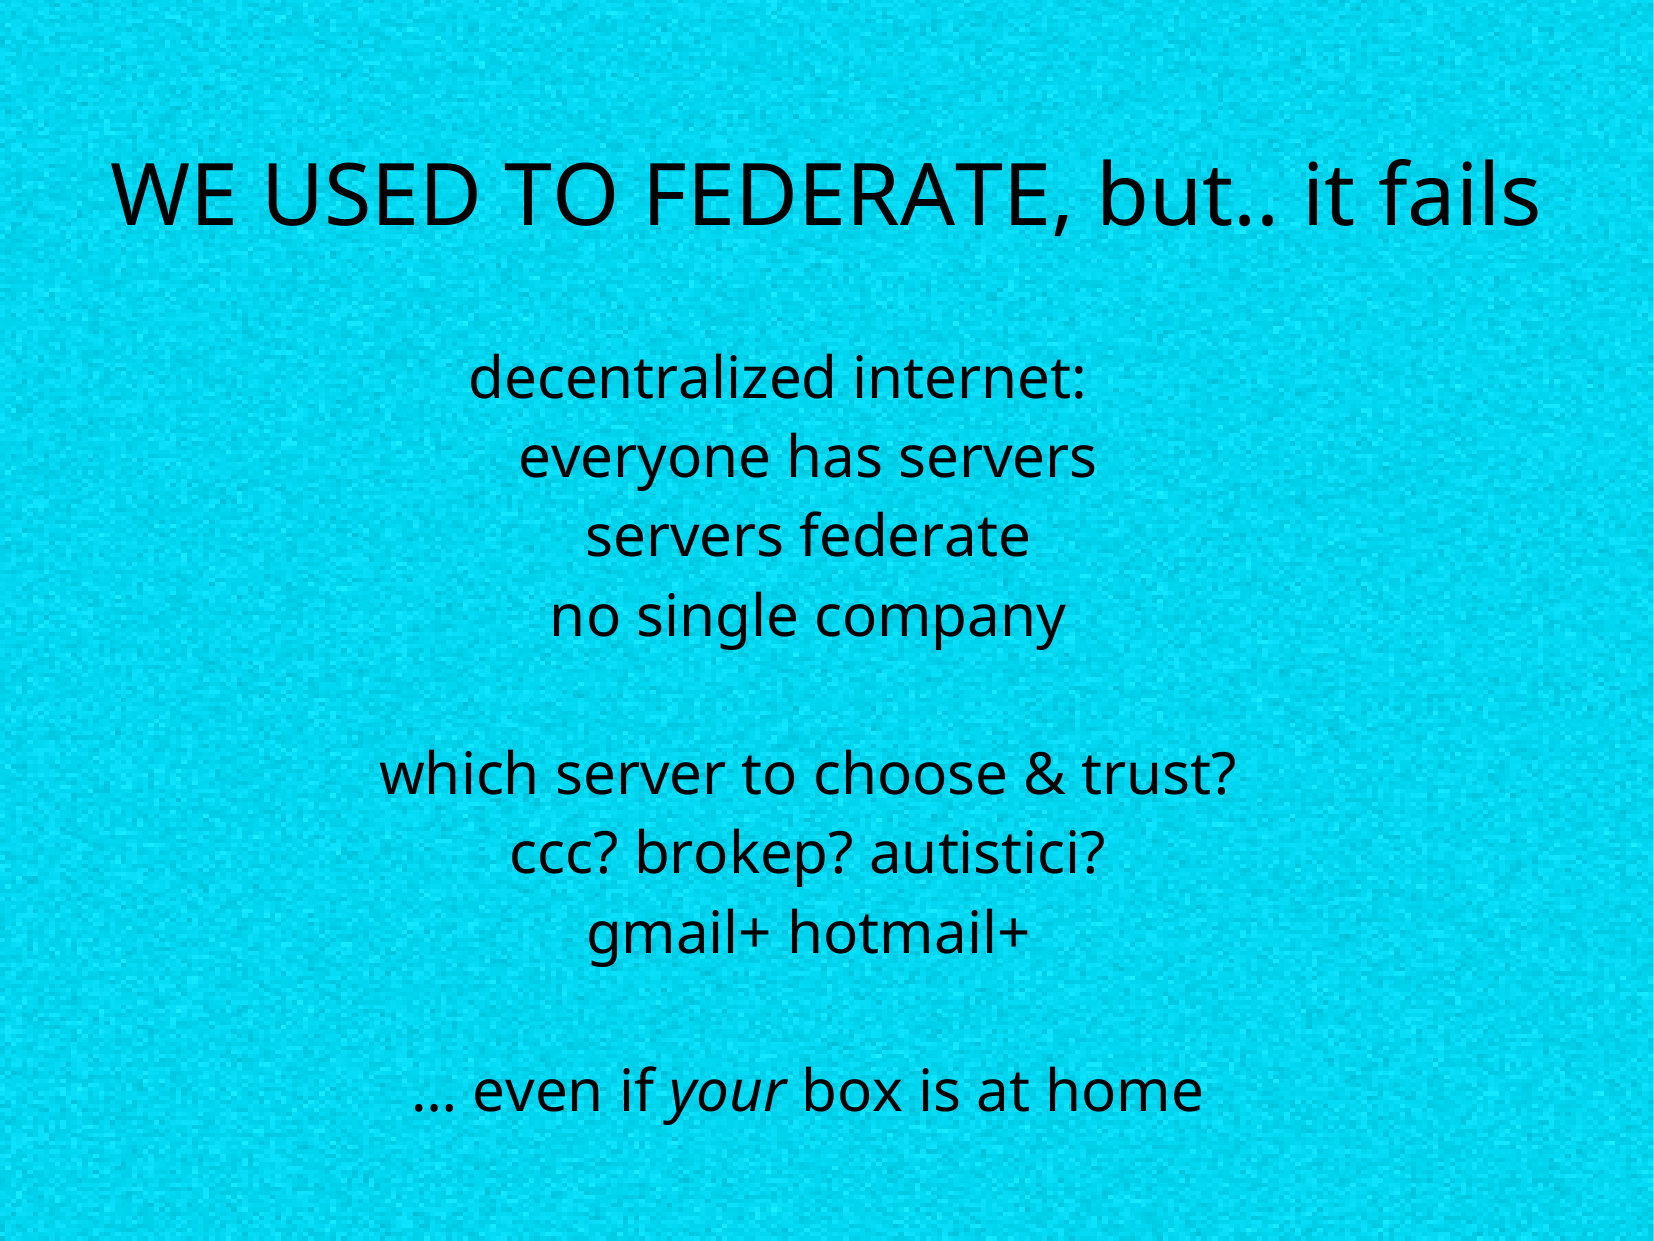

# WE USED TO FEDERATE, but.. it fails
decentralized internet:
everyone has servers
servers federate
no single company
which server to choose & trust?
ccc? brokep? autistici?
gmail+ hotmail+
… even if your box is at home